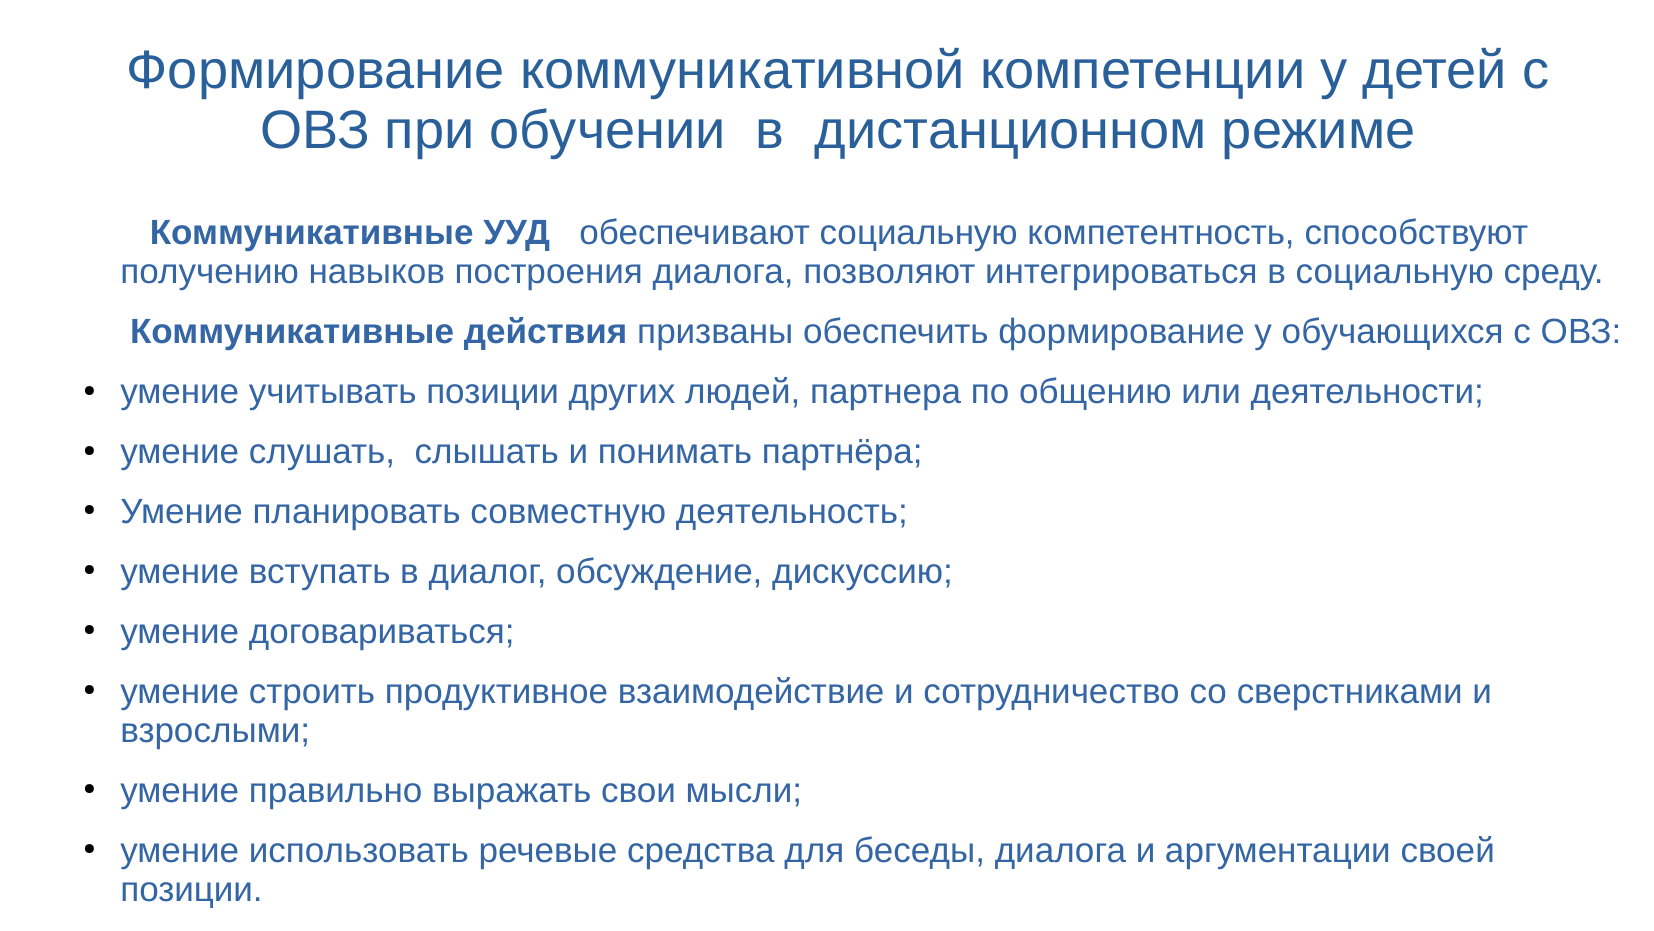

Формирование коммуникативной компетенции у детей с ОВЗ при обучении в дистанционном режиме
# Коммуникативные УУД обеспечивают социальную компетентность, способствуют получению навыков построения диалога, позволяют интегрироваться в социальную среду.
 Коммуникативные действия призваны обеспечить формирование у обучающихся с ОВЗ:
умение учитывать позиции других людей, партнера по общению или деятельности;
умение слушать, слышать и понимать партнёра;
Умение планировать совместную деятельность;
умение вступать в диалог, обсуждение, дискуссию;
умение договариваться;
умение строить продуктивное взаимодействие и сотрудничество со сверстниками и взрослыми;
умение правильно выражать свои мысли;
умение использовать речевые средства для беседы, диалога и аргументации своей позиции.